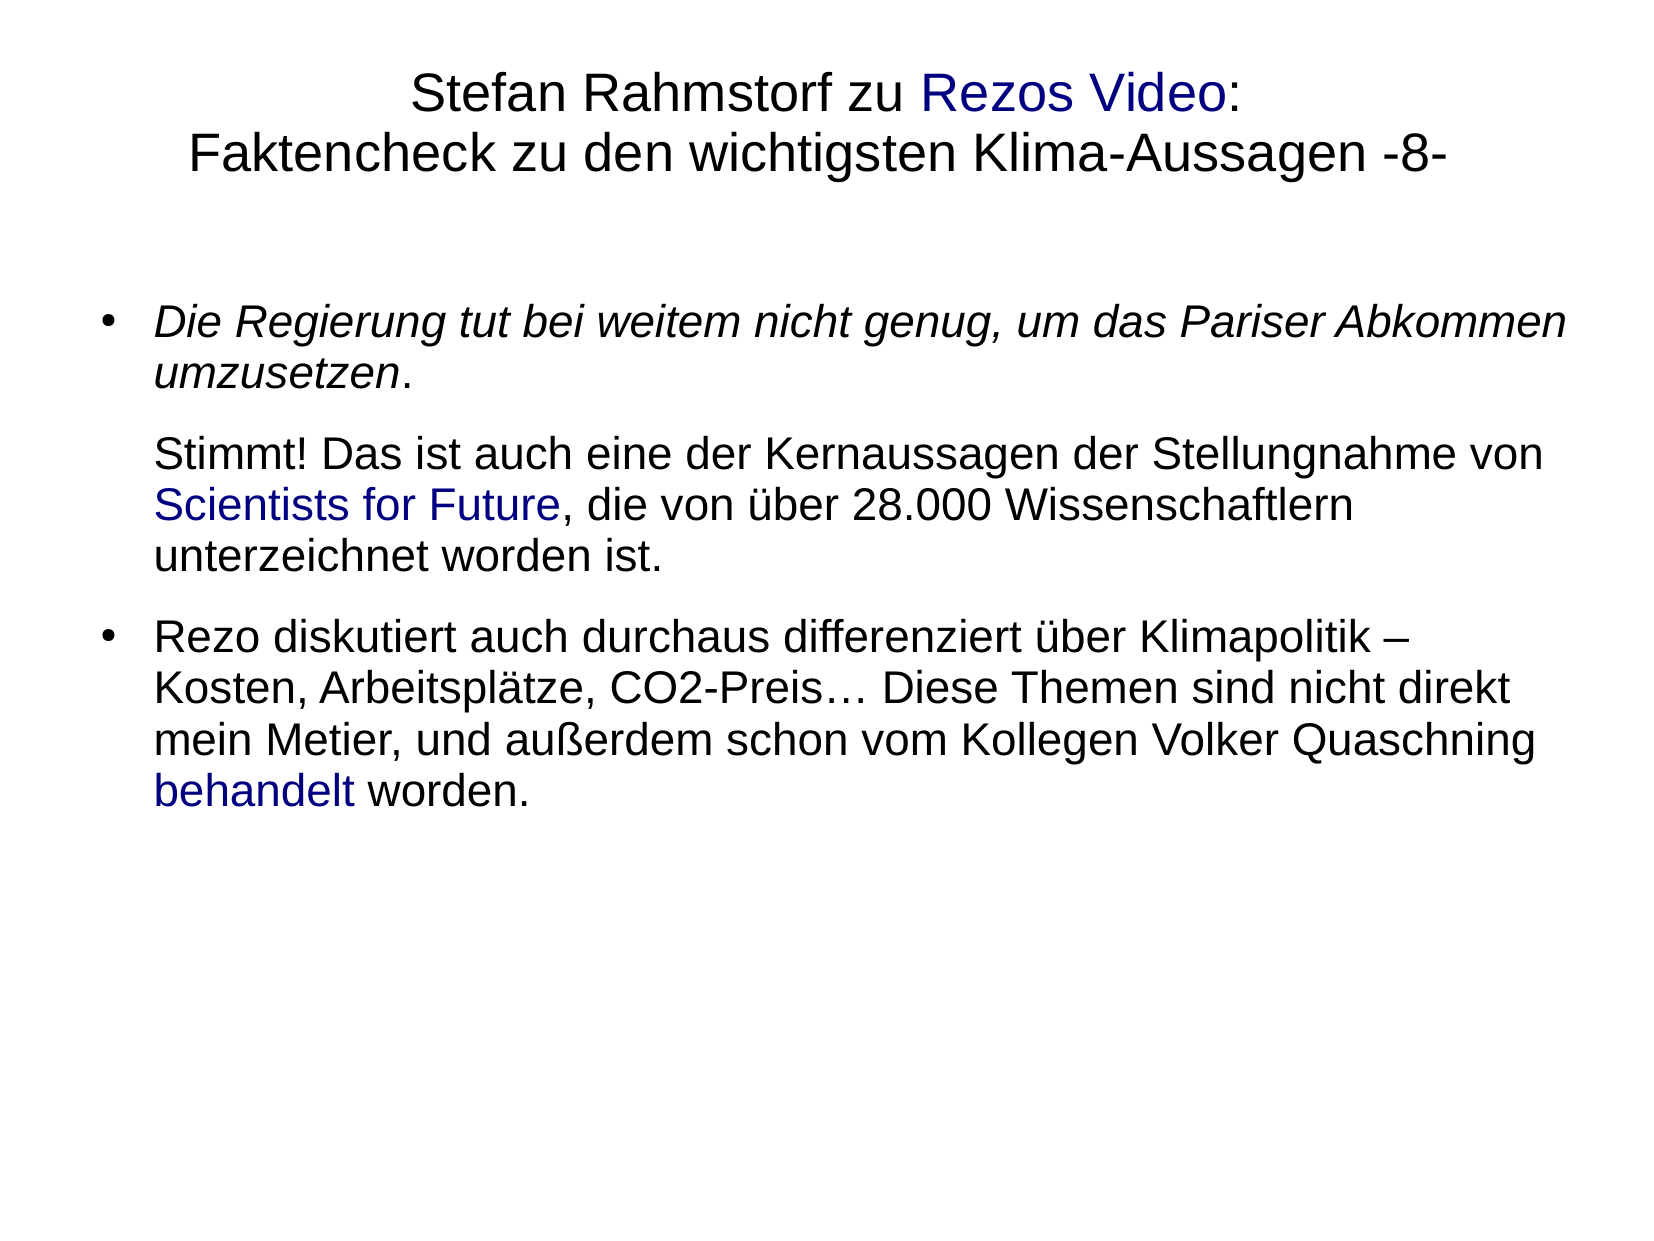

#
Stefan Rahmstorf zu Rezos Video:
Faktencheck zu den wichtigsten Klima-Aussagen -8-
Die Regierung tut bei weitem nicht genug, um das Pariser Abkommen umzusetzen.
Stimmt! Das ist auch eine der Kernaussagen der Stellungnahme von Scientists for Future, die von über 28.000 Wissenschaftlern unterzeichnet worden ist.
Rezo diskutiert auch durchaus differenziert über Klimapolitik – Kosten, Arbeitsplätze, CO2-Preis… Diese Themen sind nicht direkt mein Metier, und außerdem schon vom Kollegen Volker Quaschning behandelt worden.